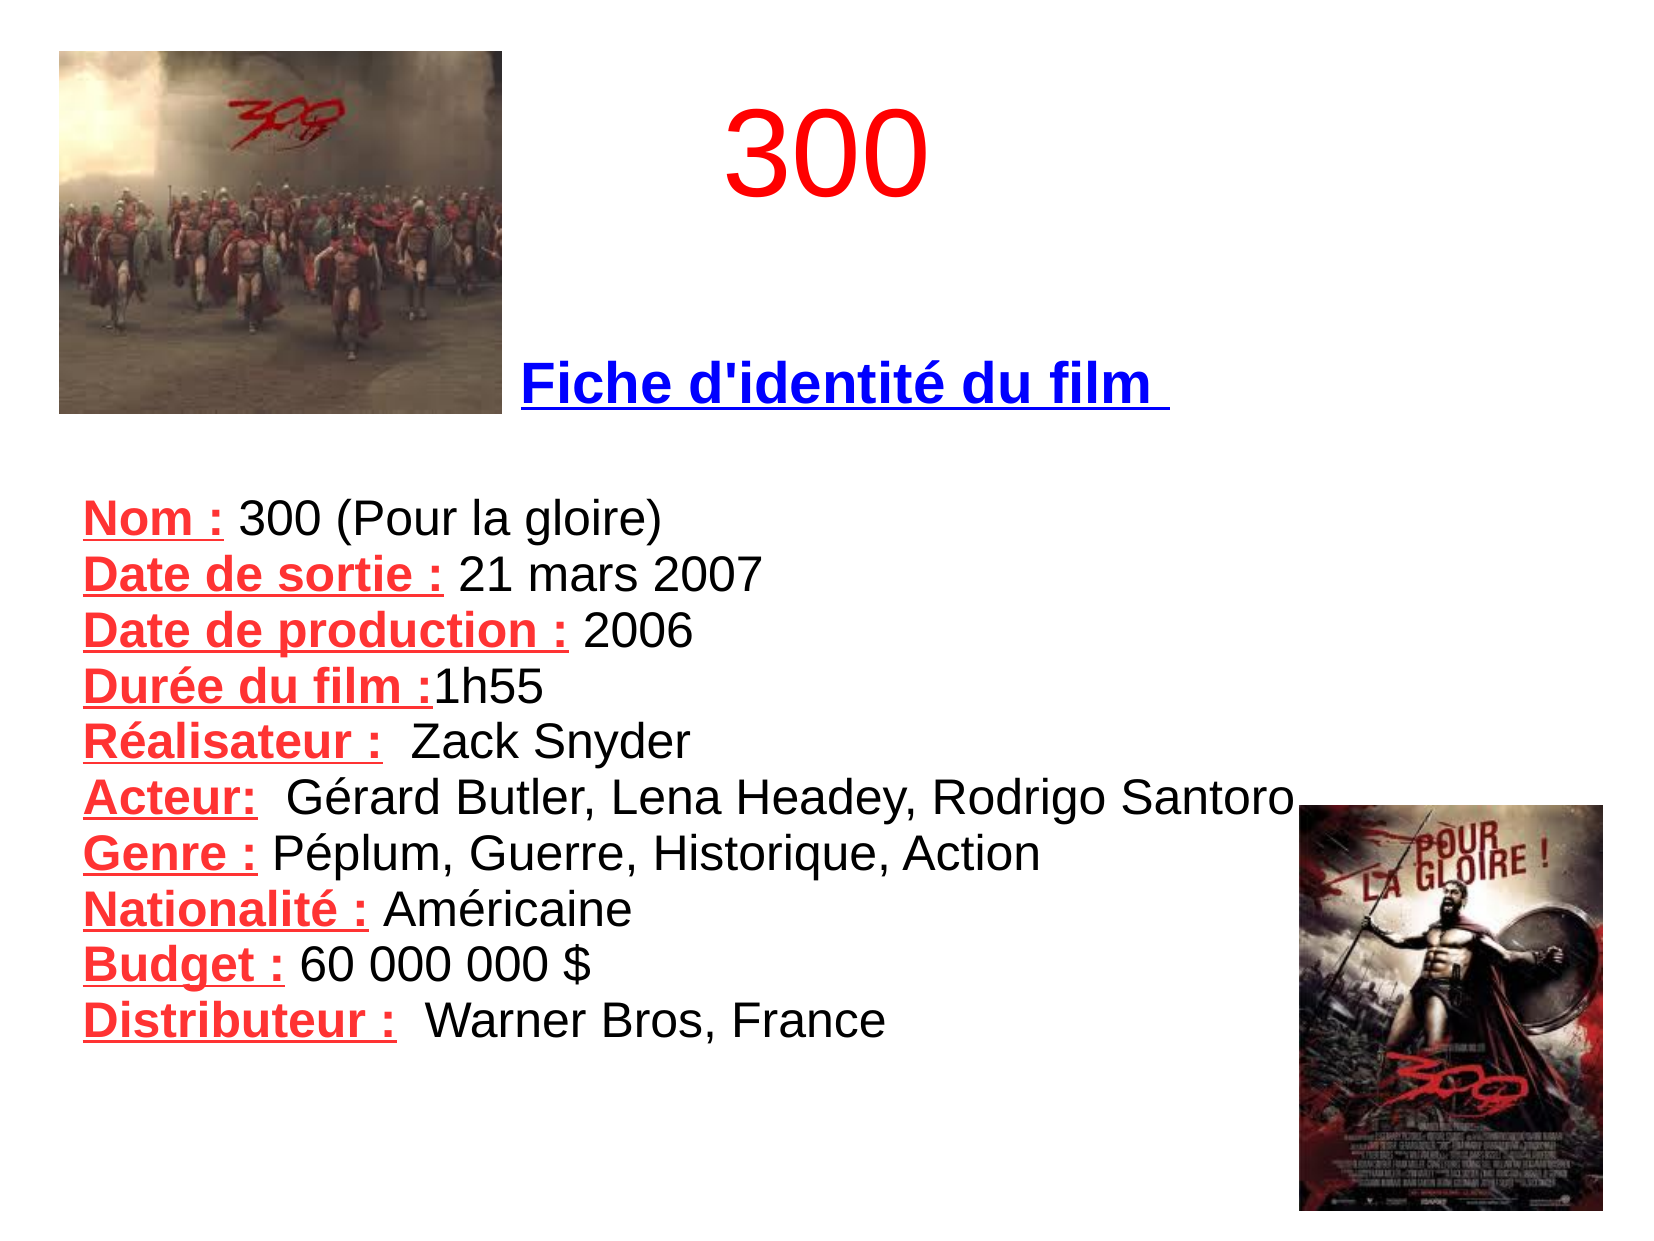

# 300
 Fiche d'identité du film
Nom : 300 (Pour la gloire)
Date de sortie : 21 mars 2007
Date de production : 2006
Durée du film :1h55
Réalisateur : Zack Snyder
Acteur: Gérard Butler, Lena Headey, Rodrigo Santoro
Genre : Péplum, Guerre, Historique, Action
Nationalité : Américaine
Budget : 60 000 000 $
Distributeur : Warner Bros, France